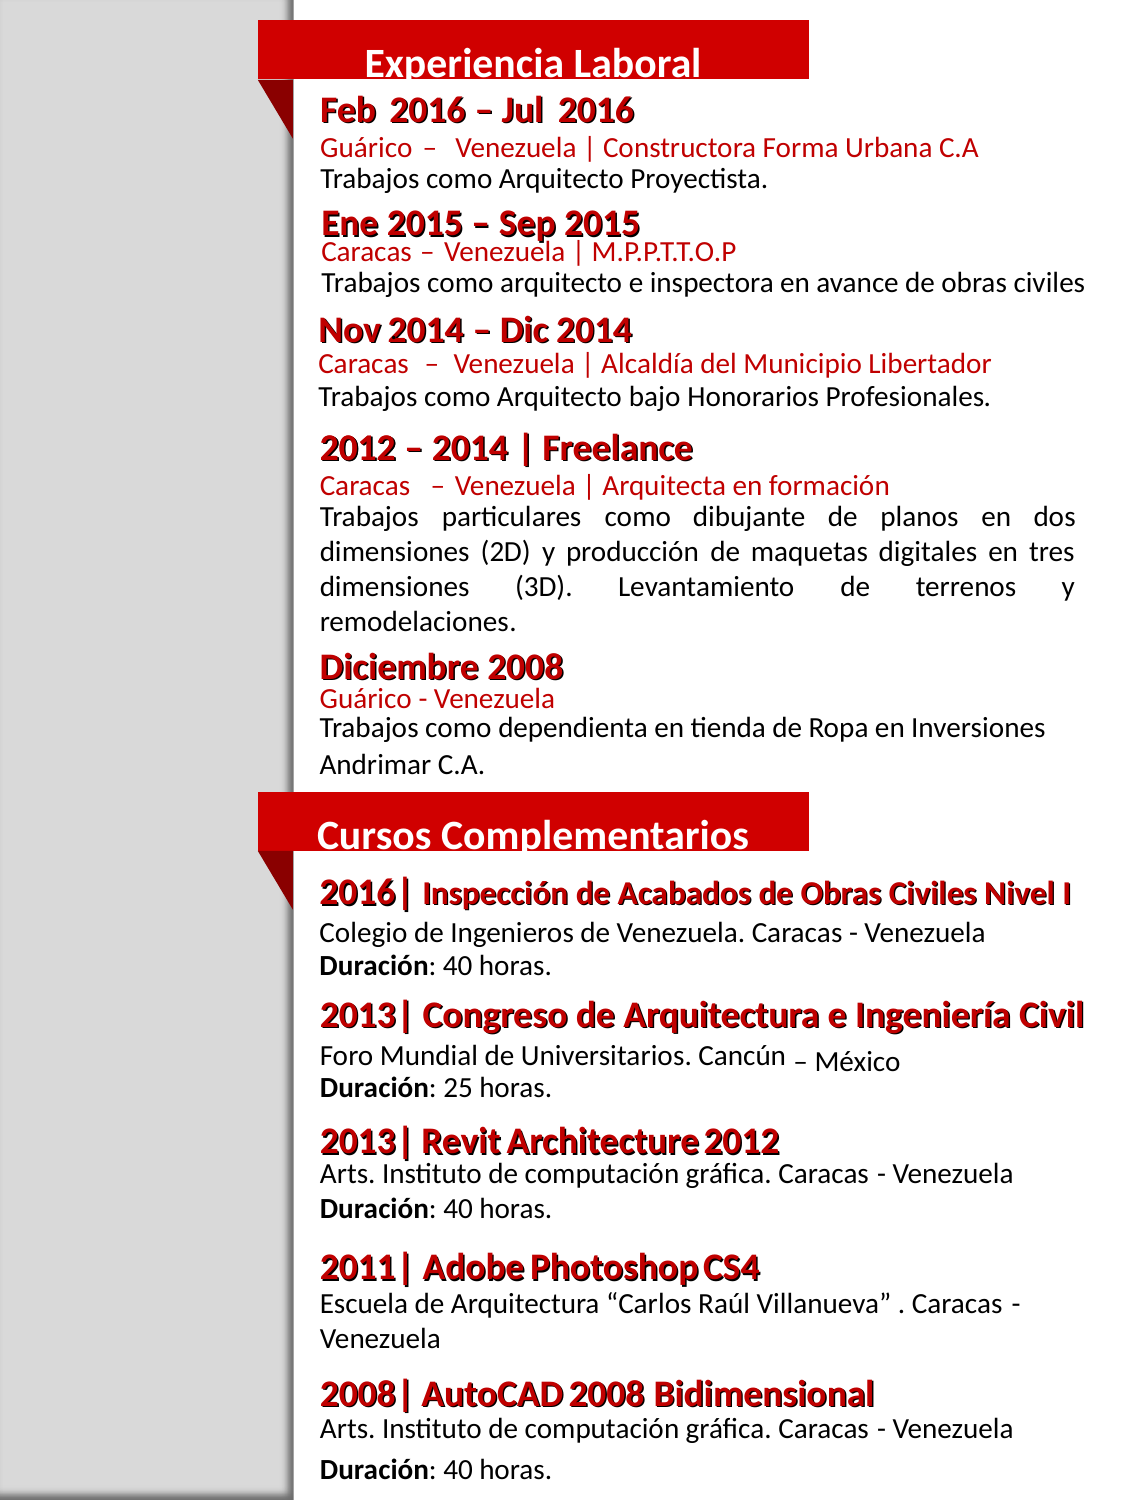

Experiencia Laboral
Feb
2016
–
Jul
2016
Guárico
–
Venezuela | Constructora Forma Urbana C.A
Trabajos
como
Arquitecto Proyectista.
Ene 2015
–
Sep 2015
Caracas
–
Venezuela | M.P.P.T.T.O.P
Trabajos como arquitecto e inspectora en avance de obras civiles
Nov
2014
–
Dic
2014
.
Caracas
–
Venezuela | Alcaldía del Municipio Libertador
Trabajos
como
Arquitecto
bajo
Honorarios
Profesionales
.
2012
2012
–
2014
 |
Freelance
Caracas
–
Venezuela | Arquitecta en formación
Trabajos
particulares
como
dibujante
de
planos
en
dos
dimensiones
(
2
D)
y
producción
de
maquetas
digitales
en
tres
dimensiones
(
3
D)
.
Levantamiento
de
terrenos
y
remodelaciones
.
Diciembre 2008
Guárico - Venezuela
Trabajos como dependienta en tienda de Ropa en Inversiones Andrimar C.A.
Cursos Complementarios
2016
| Inspección de Acabados de Obras Civiles Nivel I
Colegio de Ingenieros de Venezuela. Caracas - Venezuela
Duración
:
 40 horas.
2013
| Congreso de Arquitectura e Ingeniería Civil
Foro Mundial de Universitarios. Cancún
–
México
Duración
:
 25 horas.
2013
|
Revit
Architecture
2012
Arts. Instituto de computación gráfica. Caracas
-
Venezuela
Duración
:
 40 horas.
2011
| Adobe
Photoshop
CS4
Escuela de Arquitectura “Carlos Raúl Villanueva” . Caracas
-
Venezuela
2008
|
AutoCAD
2008
 Bidimensional
Arts. Instituto de computación gráfica. Caracas
-
Venezuela
Duración
:
 40 horas.